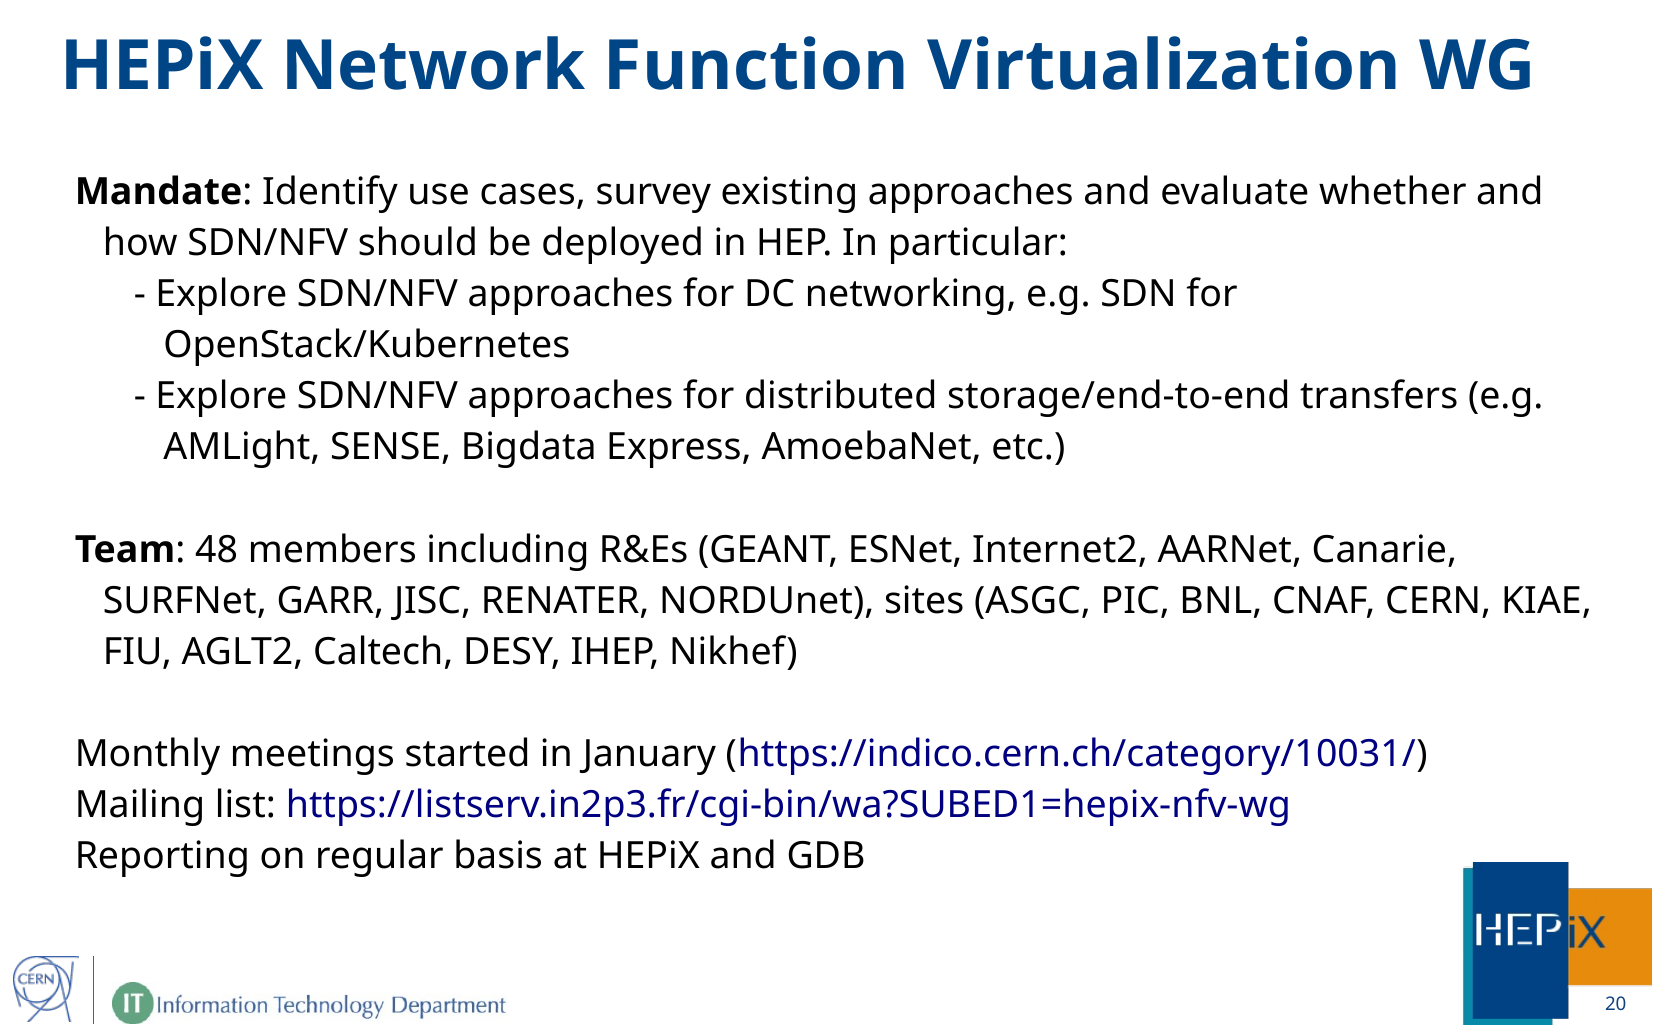

# HEPiX Network Function Virtualization WG
Mandate: Identify use cases, survey existing approaches and evaluate whether and how SDN/NFV should be deployed in HEP. In particular:
- Explore SDN/NFV approaches for DC networking, e.g. SDN for OpenStack/Kubernetes
- Explore SDN/NFV approaches for distributed storage/end-to-end transfers (e.g. AMLight, SENSE, Bigdata Express, AmoebaNet, etc.)
Team: 48 members including R&Es (GEANT, ESNet, Internet2, AARNet, Canarie, SURFNet, GARR, JISC, RENATER, NORDUnet), sites (ASGC, PIC, BNL, CNAF, CERN, KIAE, FIU, AGLT2, Caltech, DESY, IHEP, Nikhef)
Monthly meetings started in January (https://indico.cern.ch/category/10031/)
Mailing list: https://listserv.in2p3.fr/cgi-bin/wa?SUBED1=hepix-nfv-wg
Reporting on regular basis at HEPiX and GDB